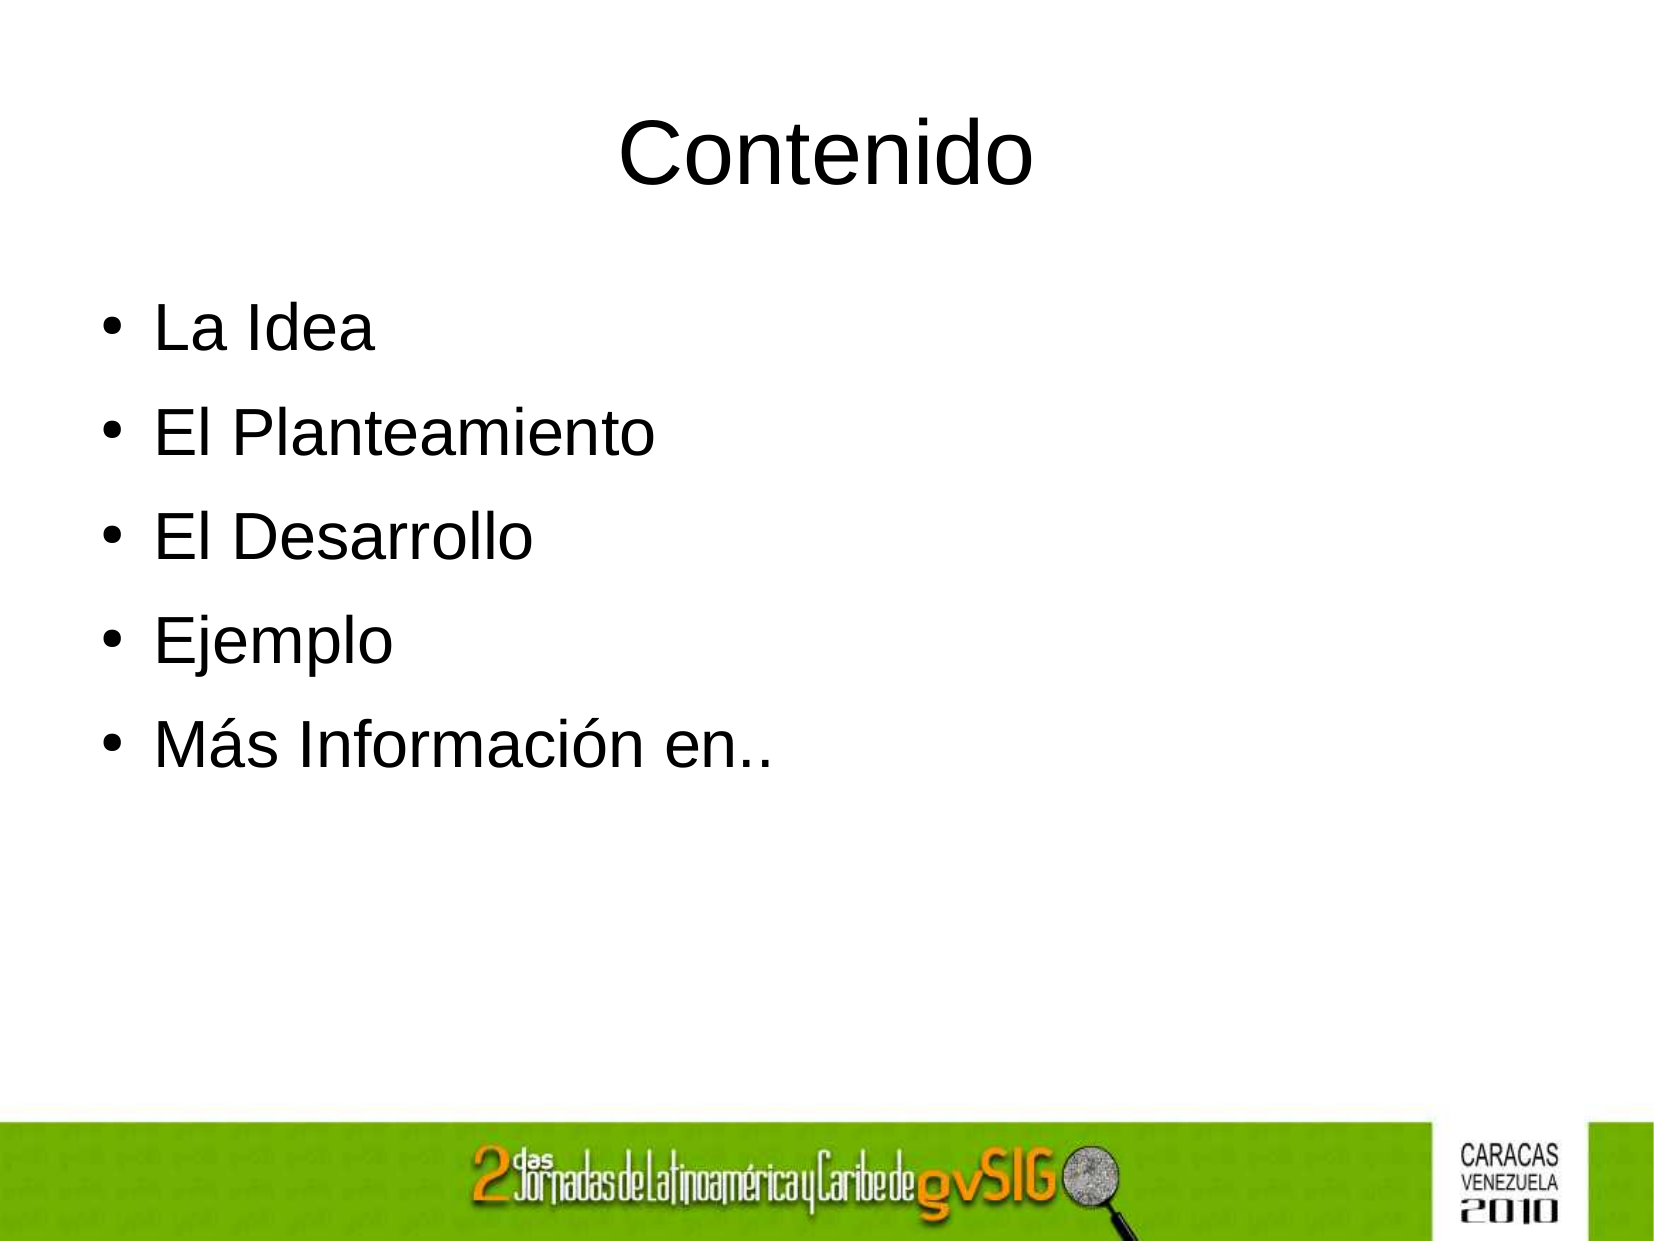

# Contenido
La Idea
El Planteamiento
El Desarrollo
Ejemplo
Más Información en..